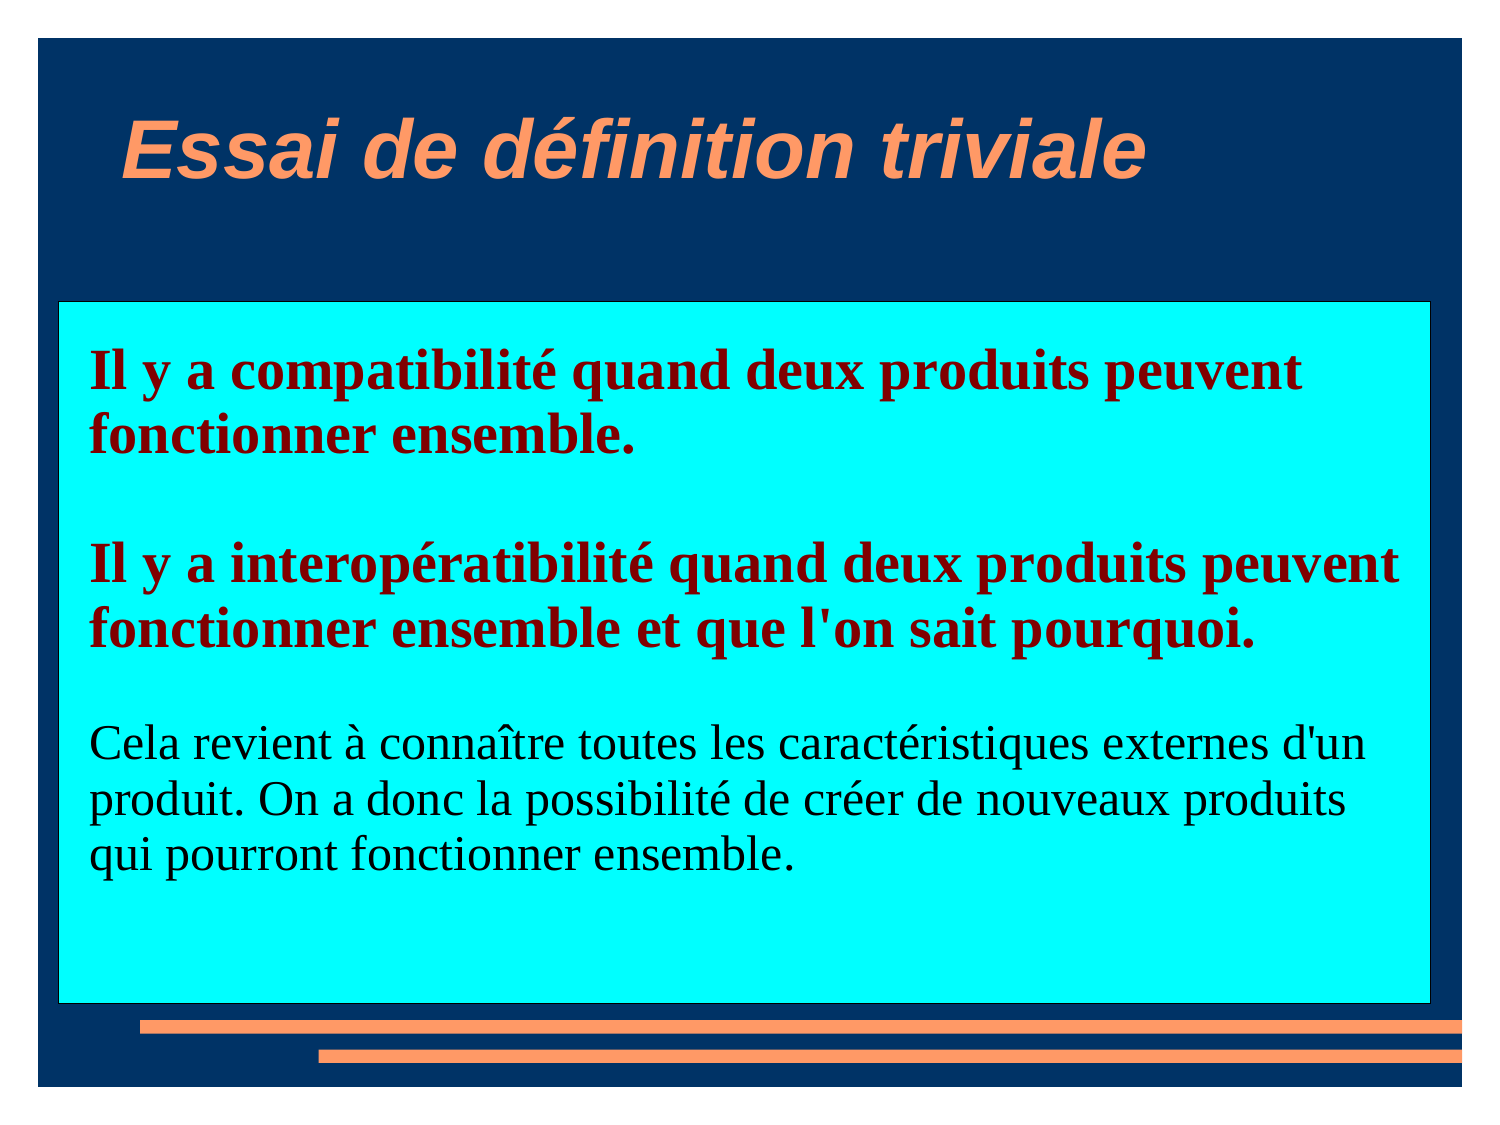

# Essai de définition triviale
Il y a compatibilité quand deux produits peuvent fonctionner ensemble.
Il y a interopératibilité quand deux produits peuvent fonctionner ensemble et que l'on sait pourquoi.
Cela revient à connaître toutes les caractéristiques externes d'un produit. On a donc la possibilité de créer de nouveaux produits qui pourront fonctionner ensemble.